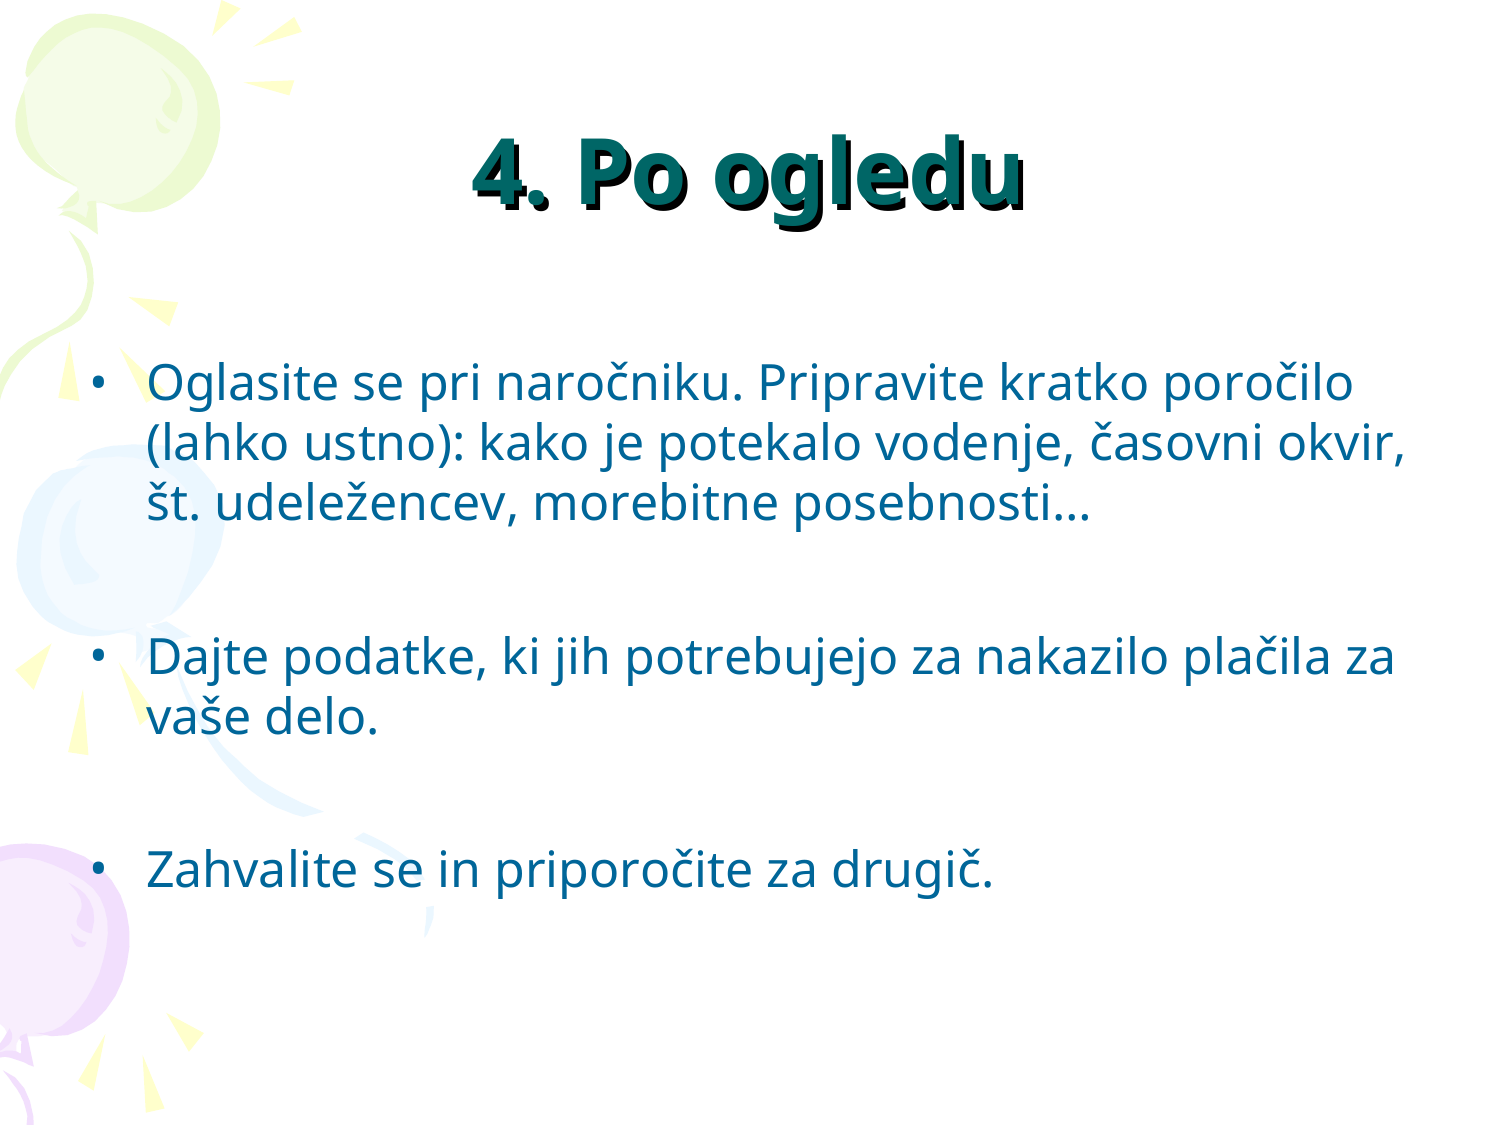

# 4. Po ogledu
Oglasite se pri naročniku. Pripravite kratko poročilo (lahko ustno): kako je potekalo vodenje, časovni okvir, št. udeležencev, morebitne posebnosti…
Dajte podatke, ki jih potrebujejo za nakazilo plačila za vaše delo.
Zahvalite se in priporočite za drugič.